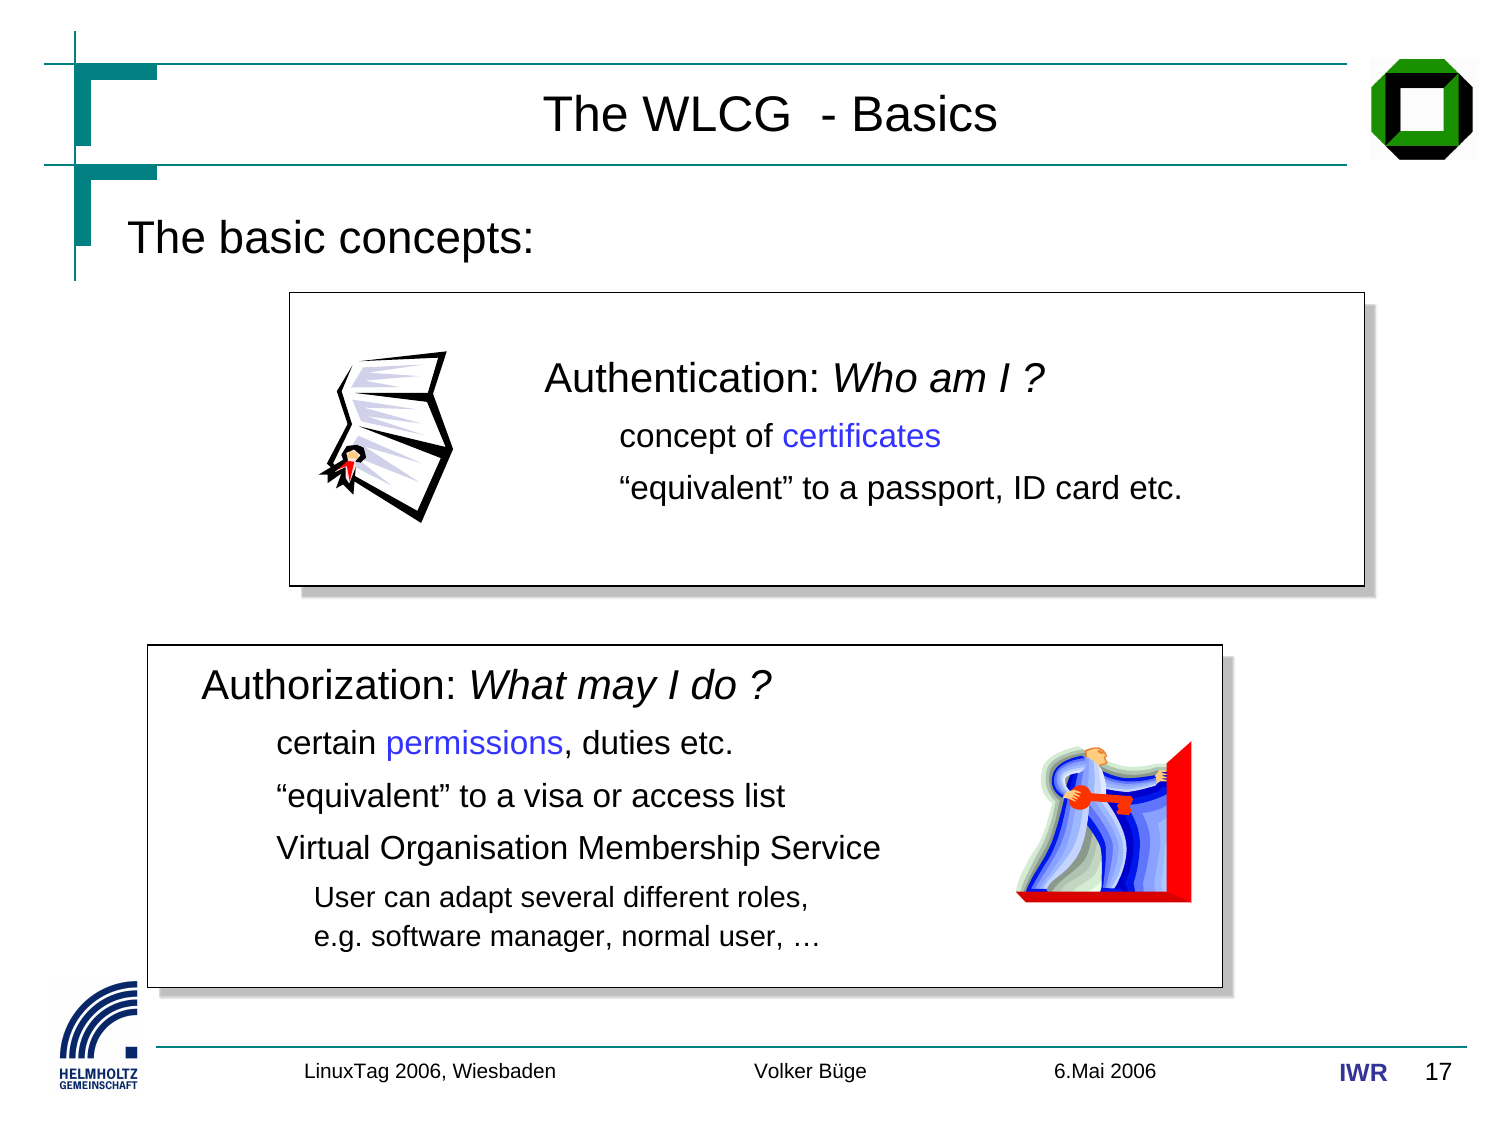

# The WLCG - Basics
The basic concepts:
Authentication: Who am I ?
concept of certificates
“equivalent” to a passport, ID card etc.
Authorization: What may I do ?
certain permissions, duties etc.
“equivalent” to a visa or access list
Virtual Organisation Membership Service
	User can adapt several different roles,
	e.g. software manager, normal user, …
17